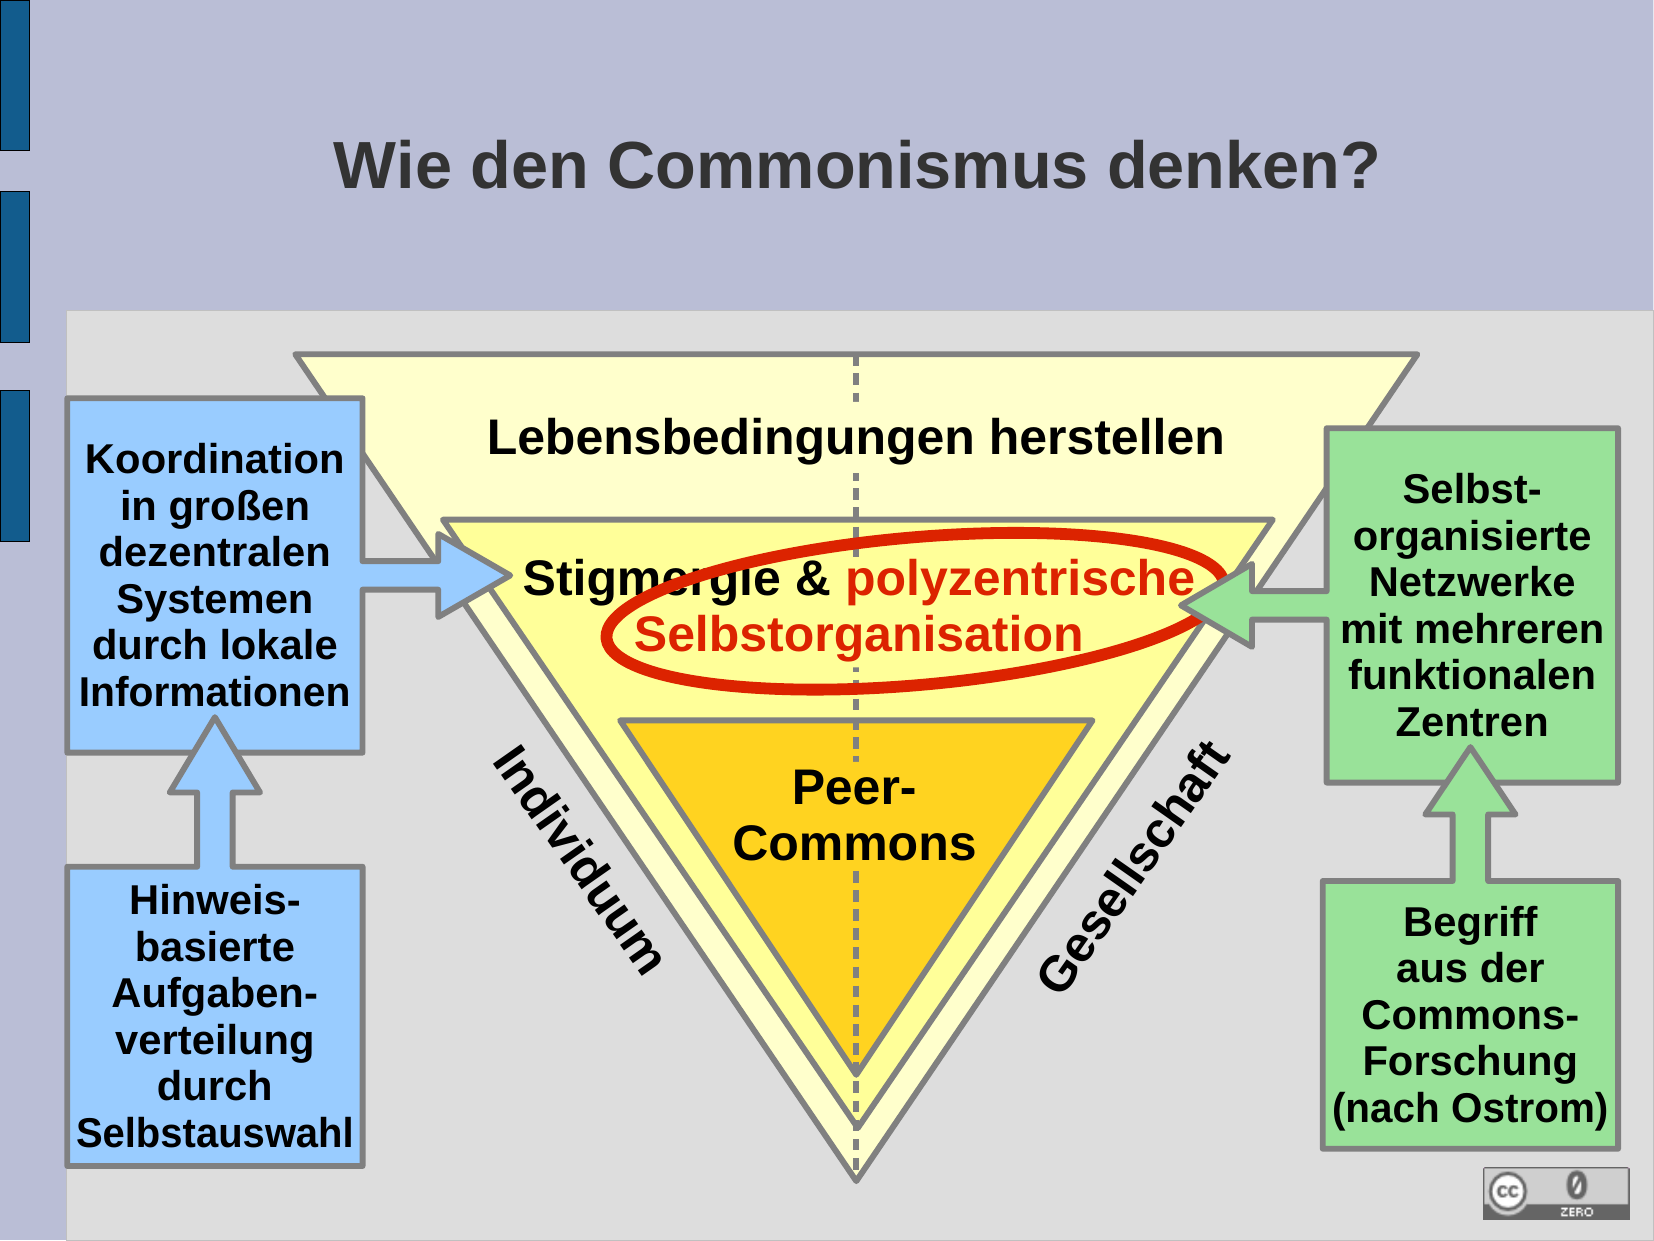

# Wie den Commonismus denken?
Koordination
in großen
dezentralen
Systemen
durch lokale
Informationen
Lebensbedingungen herstellen
Selbst-
organisierte
Netzwerke
mit mehreren
funktionalen
Zentren
Stigmergie & polyzentrische
Selbstorganisation
Hinweis-
basierte
Aufgaben-
verteilung
durch
Selbstauswahl
Begriff
aus der
Commons-
Forschung
(nach Ostrom)
Peer-
Commons
Individuum
Gesellschaft